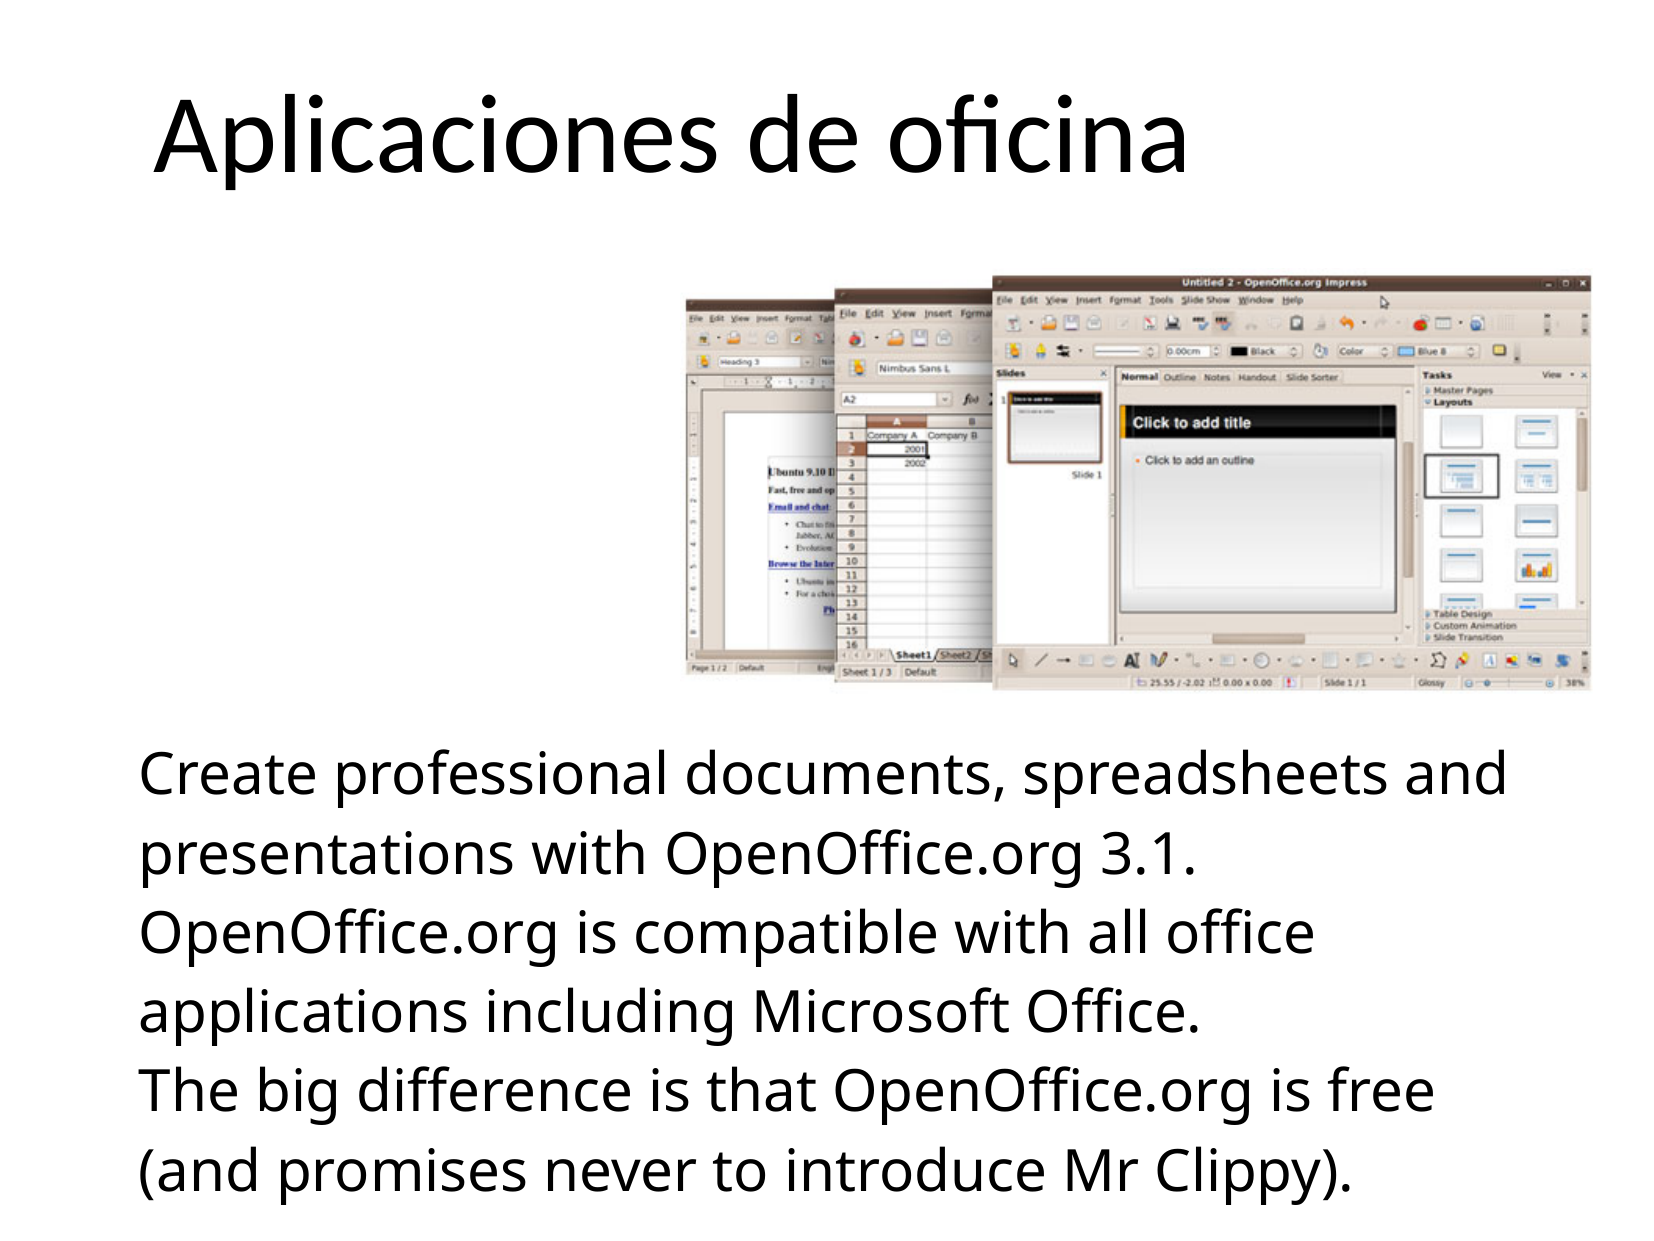

Aplicaciones de oficina
Create professional documents, spreadsheets and presentations with OpenOffice.org 3.1.
OpenOffice.org is compatible with all office applications including Microsoft Office.
The big difference is that OpenOffice.org is free (and promises never to introduce Mr Clippy).